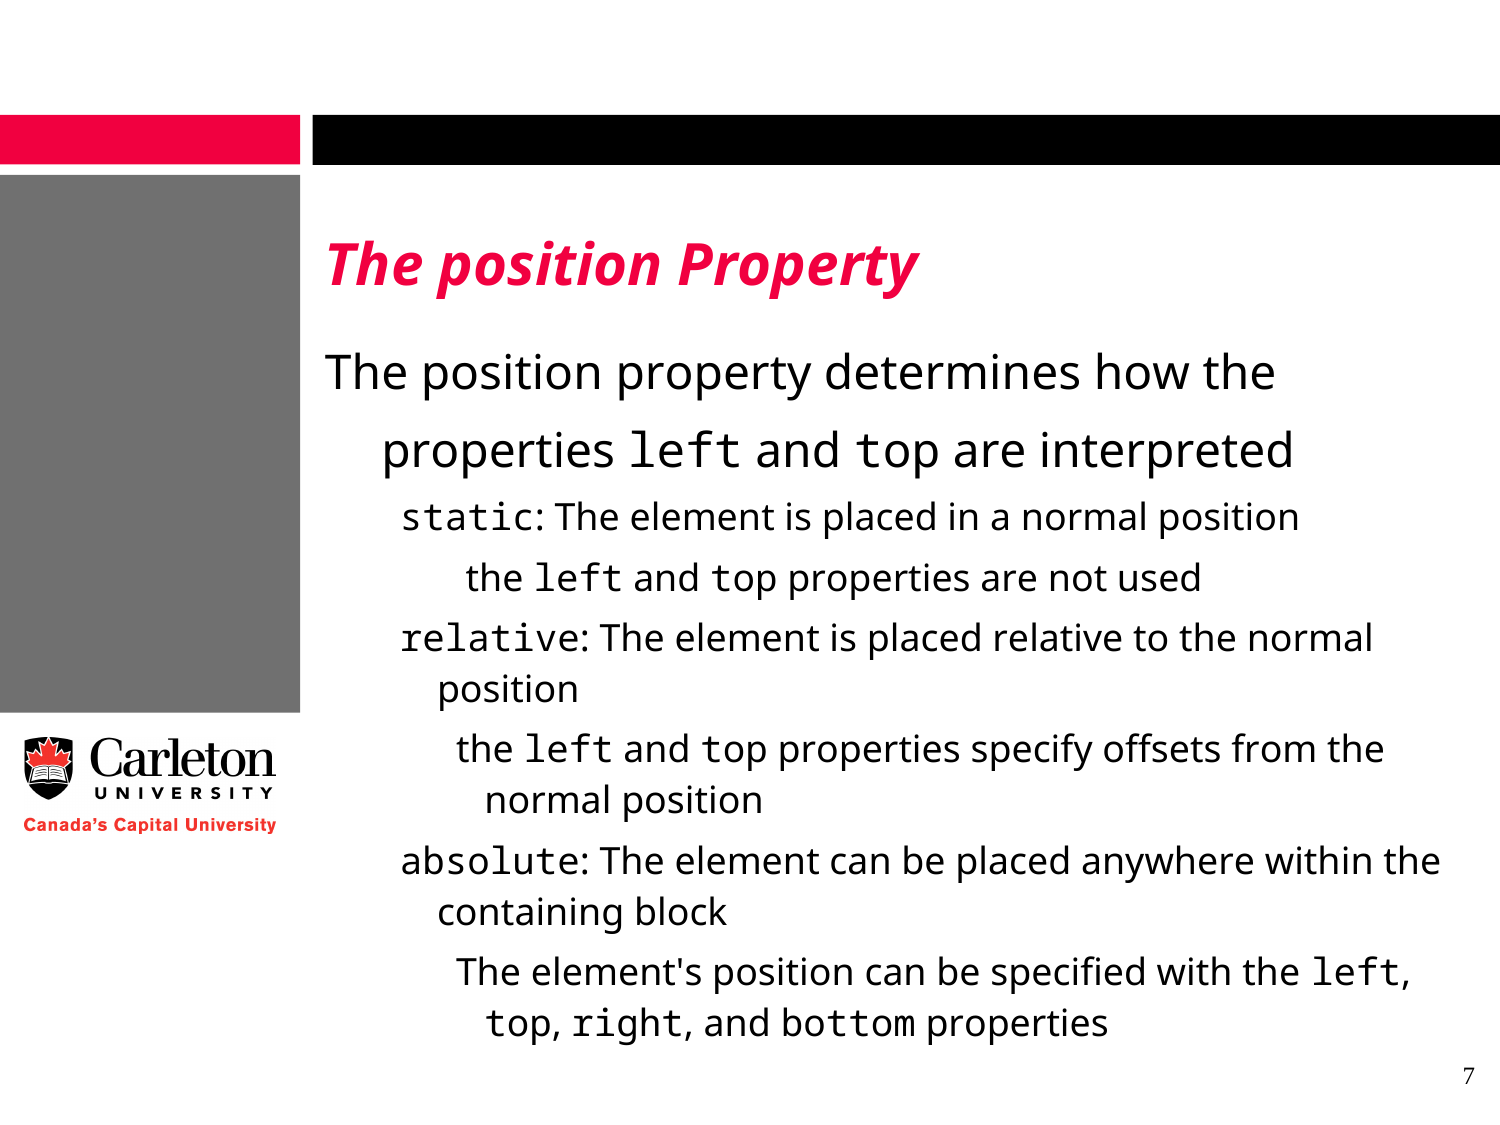

# The position Property
The position property determines how the properties left and top are interpreted
static: The element is placed in a normal position
 the left and top properties are not used
relative: The element is placed relative to the normal position
the left and top properties specify offsets from the normal position
absolute: The element can be placed anywhere within the containing block
The element's position can be specified with the left, top, right, and bottom properties
7